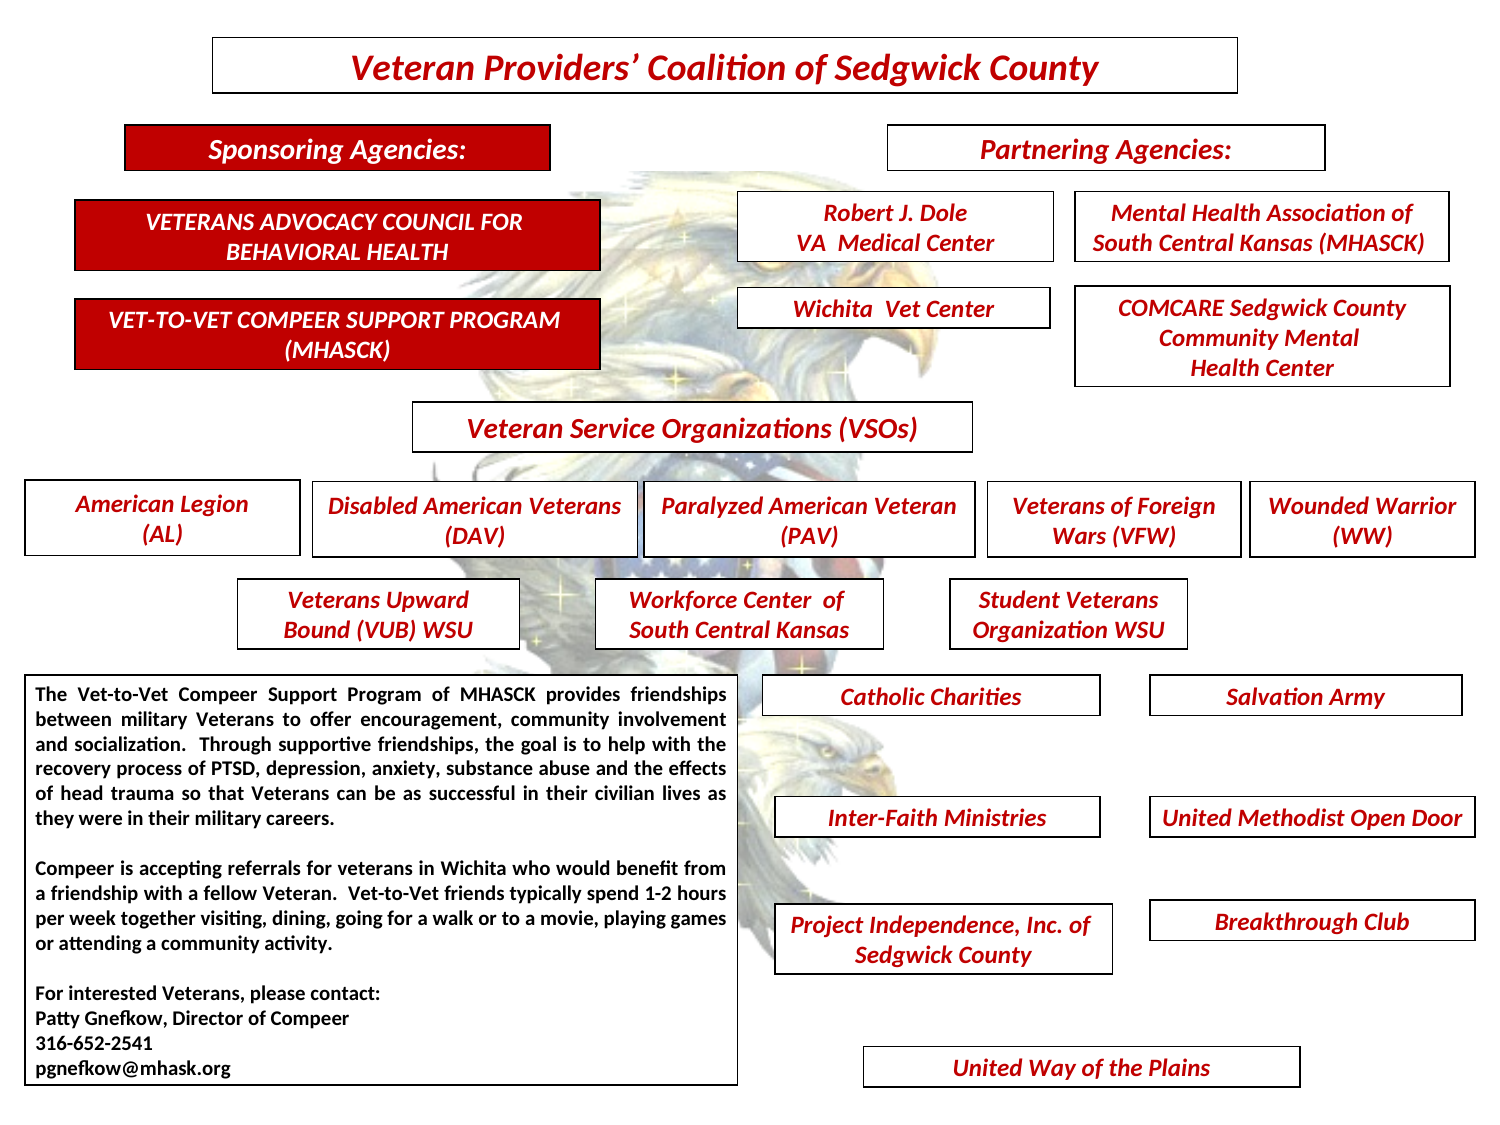

Veteran Providers’ Coalition of Sedgwick County
Sponsoring Agencies:
Partnering Agencies:
Robert J. Dole
VA Medical Center
Mental Health Association of South Central Kansas (MHASCK)
VETERANS ADVOCACY COUNCIL FOR
BEHAVIORAL HEALTH
COMCARE Sedgwick County
Community Mental
Health Center
Wichita Vet Center
VET-TO-VET COMPEER SUPPORT PROGRAM
(MHASCK)
Veteran Service Organizations (VSOs)
American Legion
(AL)
Disabled American Veterans
(DAV)
Paralyzed American Veteran (PAV)
Veterans of Foreign Wars (VFW)
Wounded Warrior (WW)
Veterans Upward
Bound (VUB) WSU
Workforce Center of
South Central Kansas
Student Veterans
Organization WSU
The Vet-to-Vet Compeer Support Program of MHASCK provides friendships between military Veterans to offer encouragement, community involvement and socialization. Through supportive friendships, the goal is to help with the recovery process of PTSD, depression, anxiety, substance abuse and the effects of head trauma so that Veterans can be as successful in their civilian lives as they were in their military careers.
Compeer is accepting referrals for veterans in Wichita who would benefit from a friendship with a fellow Veteran. Vet-to-Vet friends typically spend 1-2 hours per week together visiting, dining, going for a walk or to a movie, playing games or attending a community activity.
For interested Veterans, please contact:
Patty Gnefkow, Director of Compeer
316-652-2541
pgnefkow@mhask.org
Catholic Charities
Salvation Army
Inter-Faith Ministries
United Methodist Open Door
Breakthrough Club
Project Independence, Inc. of
Sedgwick County
United Way of the Plains